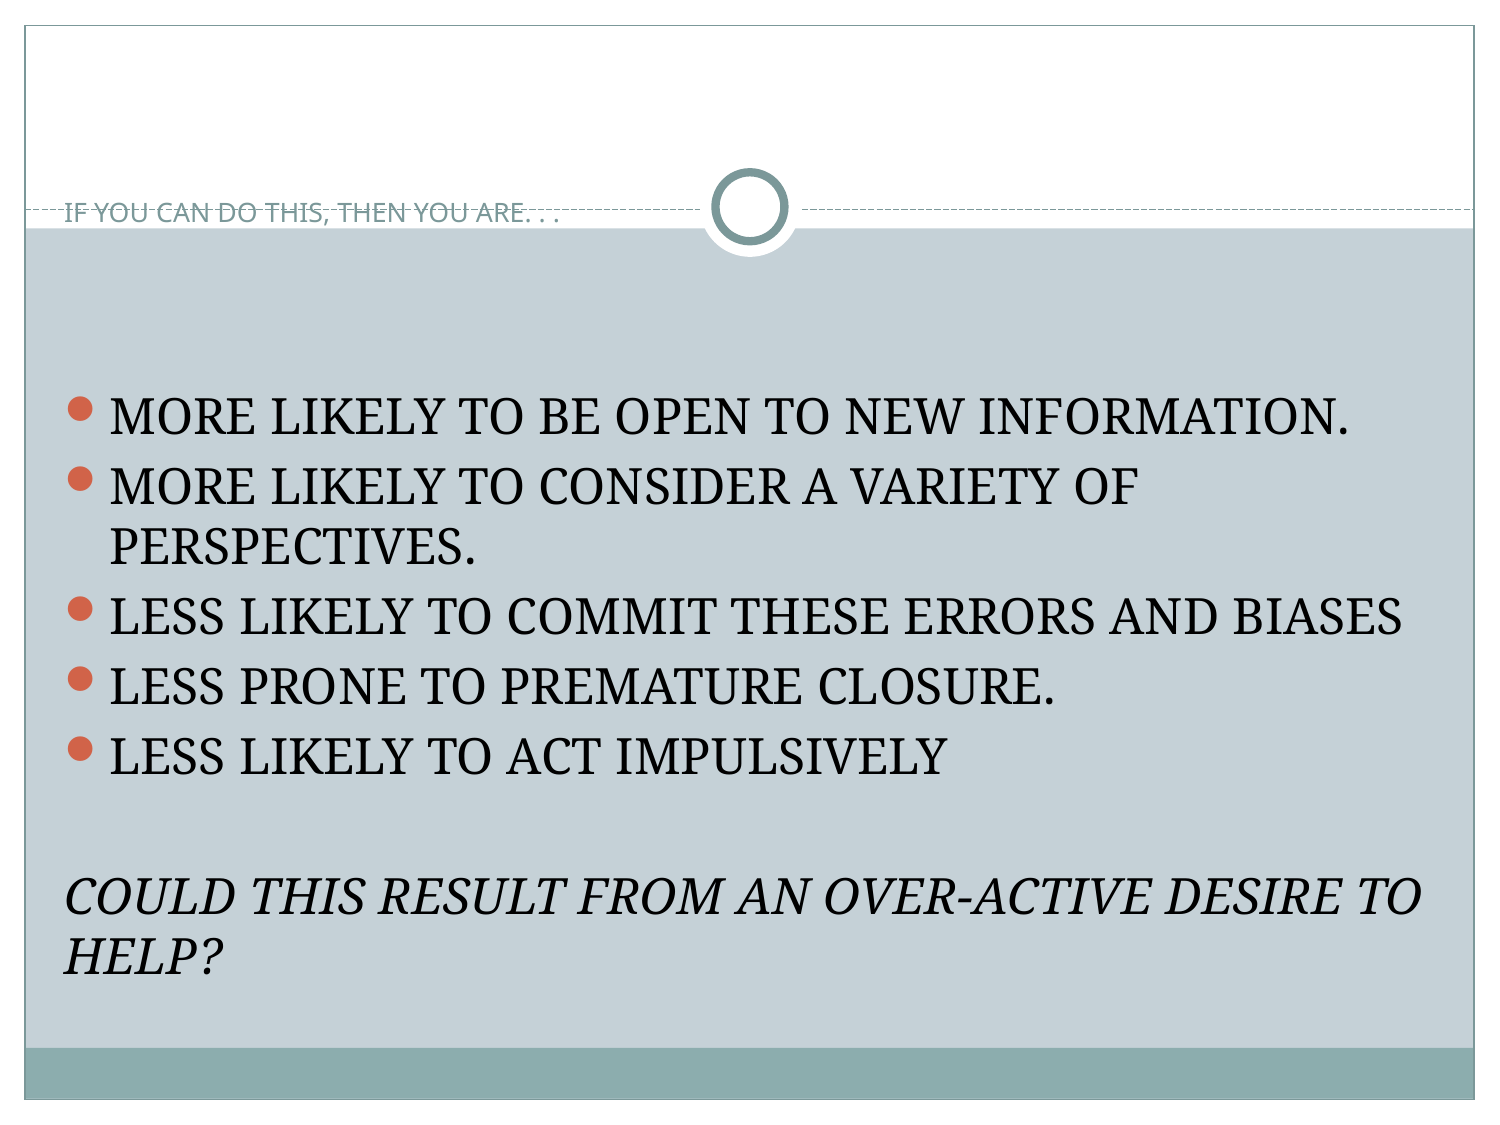

# IF YOU CAN DO THIS, THEN YOU ARE. . .
MORE LIKELY TO BE OPEN TO NEW INFORMATION.
MORE LIKELY TO CONSIDER A VARIETY OF PERSPECTIVES.
LESS LIKELY TO COMMIT THESE ERRORS AND BIASES
LESS PRONE TO PREMATURE CLOSURE.
LESS LIKELY TO ACT IMPULSIVELY
COULD THIS RESULT FROM AN OVER-ACTIVE DESIRE TO HELP?